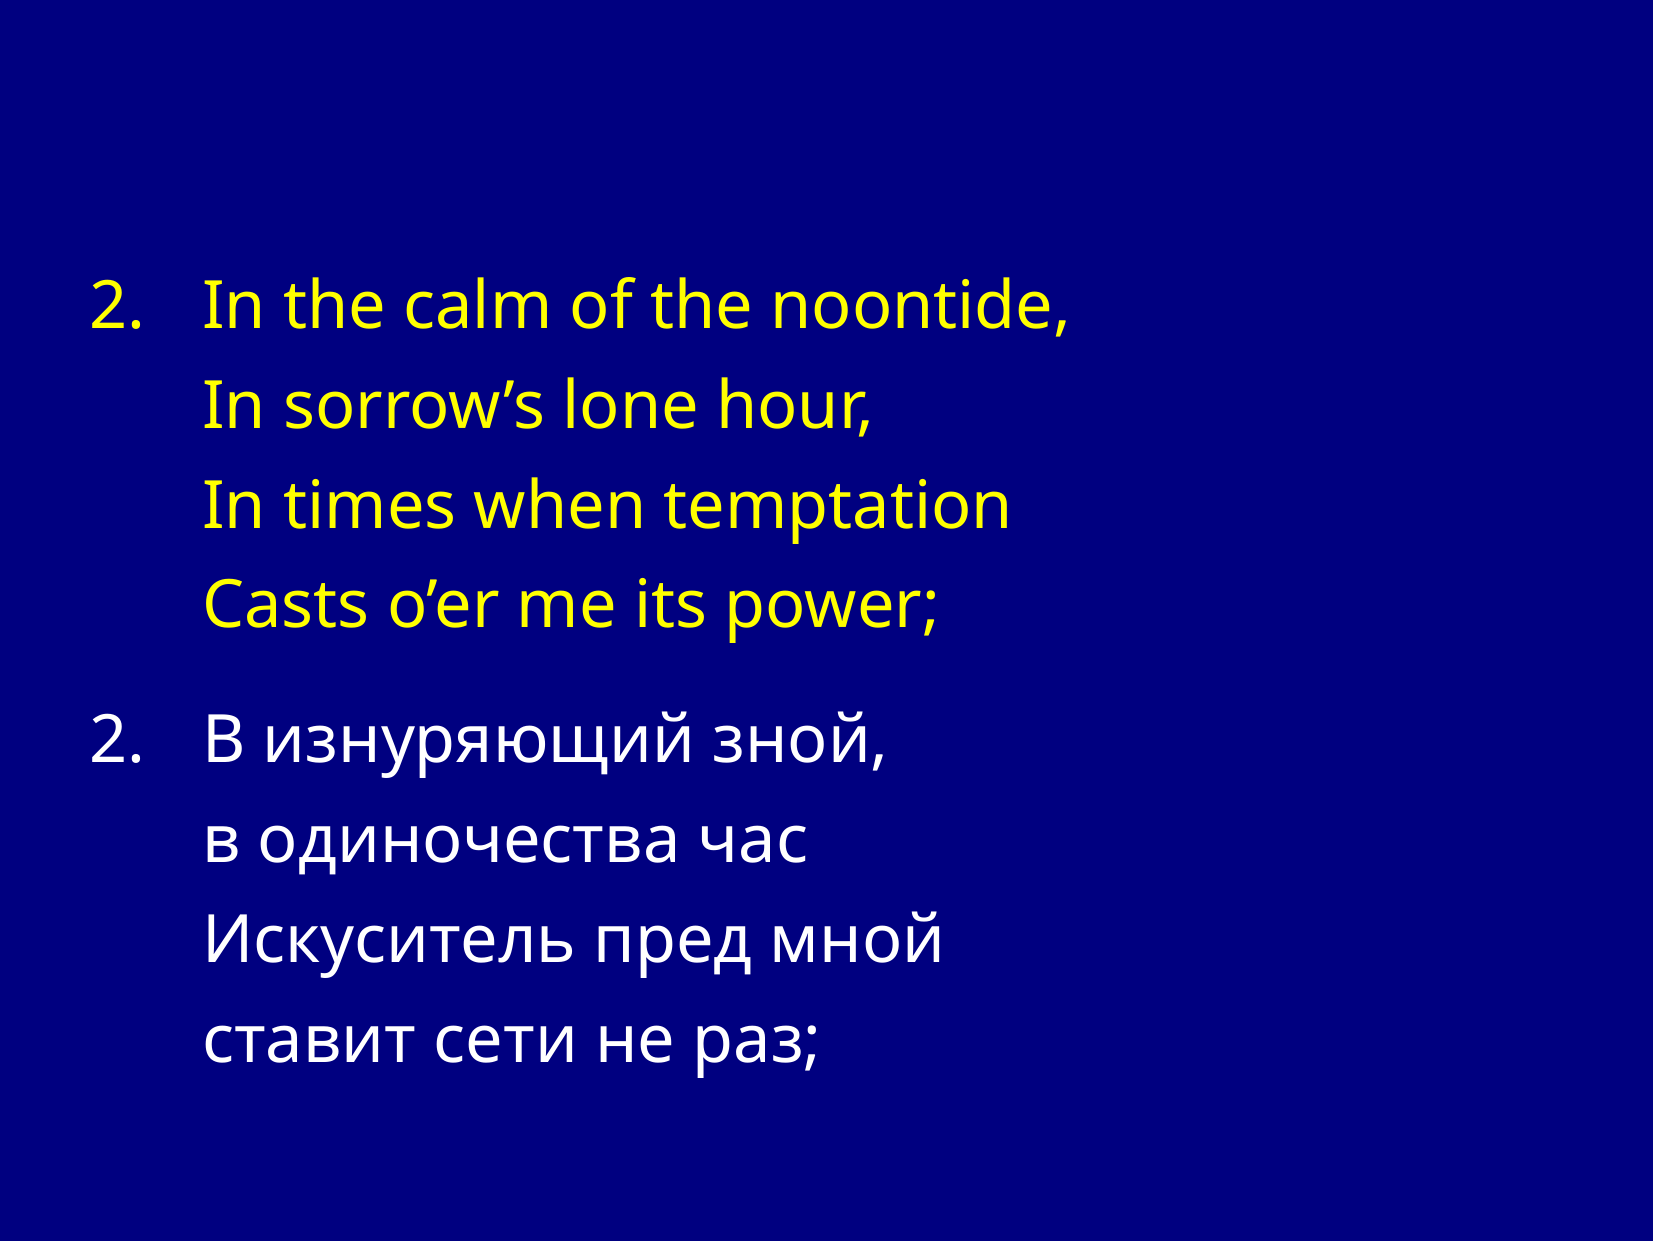

2.	In the calm of the noontide,
	In sorrow’s lone hour,
	In times when temptation
	Casts o’er me its power;
2.	В изнуряющий зной,
	в одиночества час
	Искуситель пред мной
	ставит сети не раз;